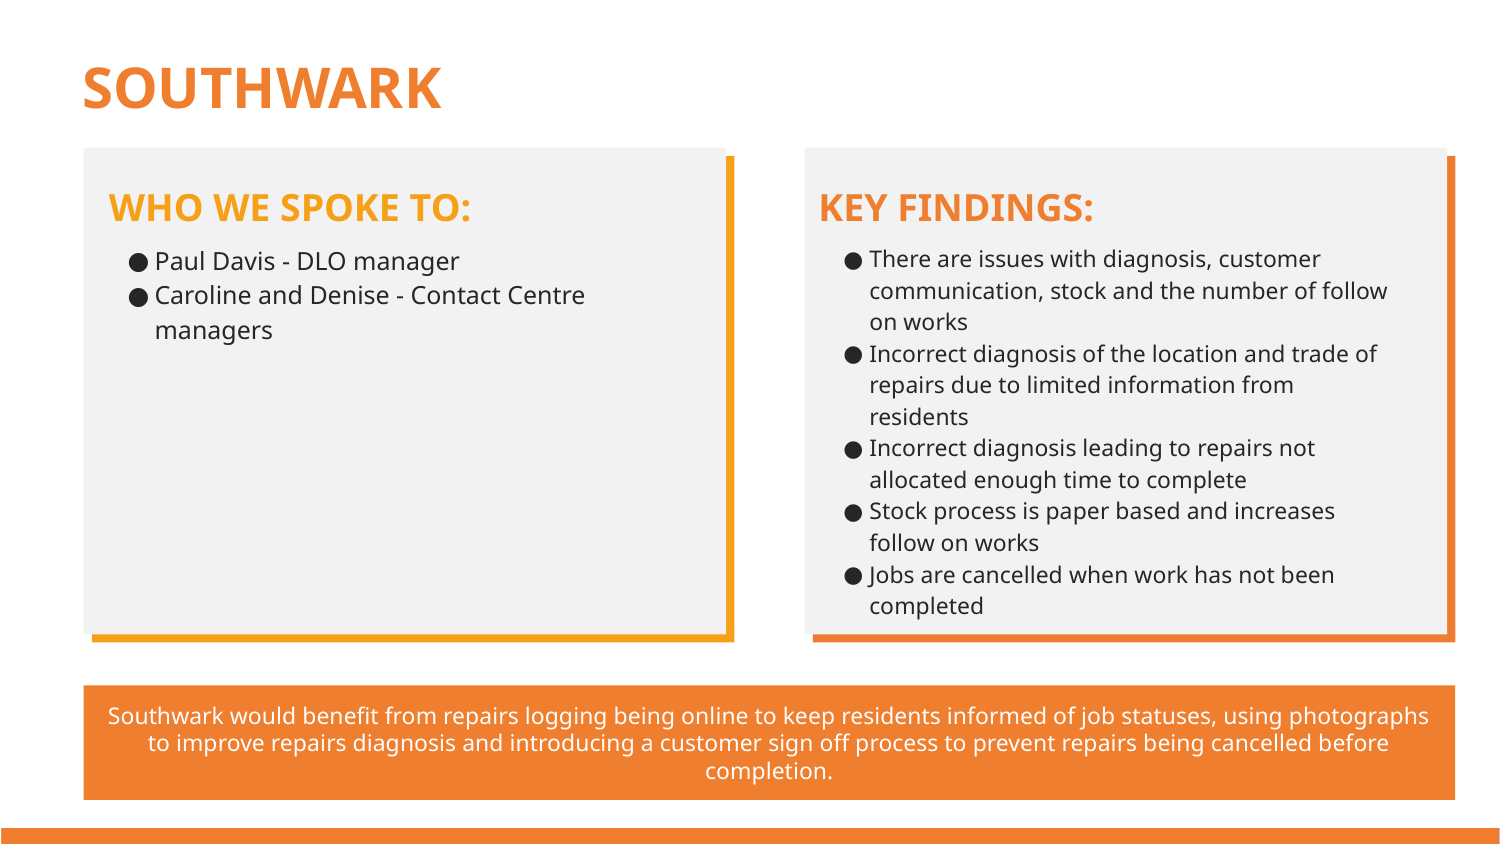

SOUTHWARK
WHO WE SPOKE TO:
KEY FINDINGS:
Paul Davis - DLO manager
Caroline and Denise - Contact Centre managers
There are issues with diagnosis, customer communication, stock and the number of follow on works
Incorrect diagnosis of the location and trade of repairs due to limited information from residents
Incorrect diagnosis leading to repairs not allocated enough time to complete
Stock process is paper based and increases follow on works
Jobs are cancelled when work has not been completed
Southwark would benefit from repairs logging being online to keep residents informed of job statuses, using photographs to improve repairs diagnosis and introducing a customer sign off process to prevent repairs being cancelled before completion.